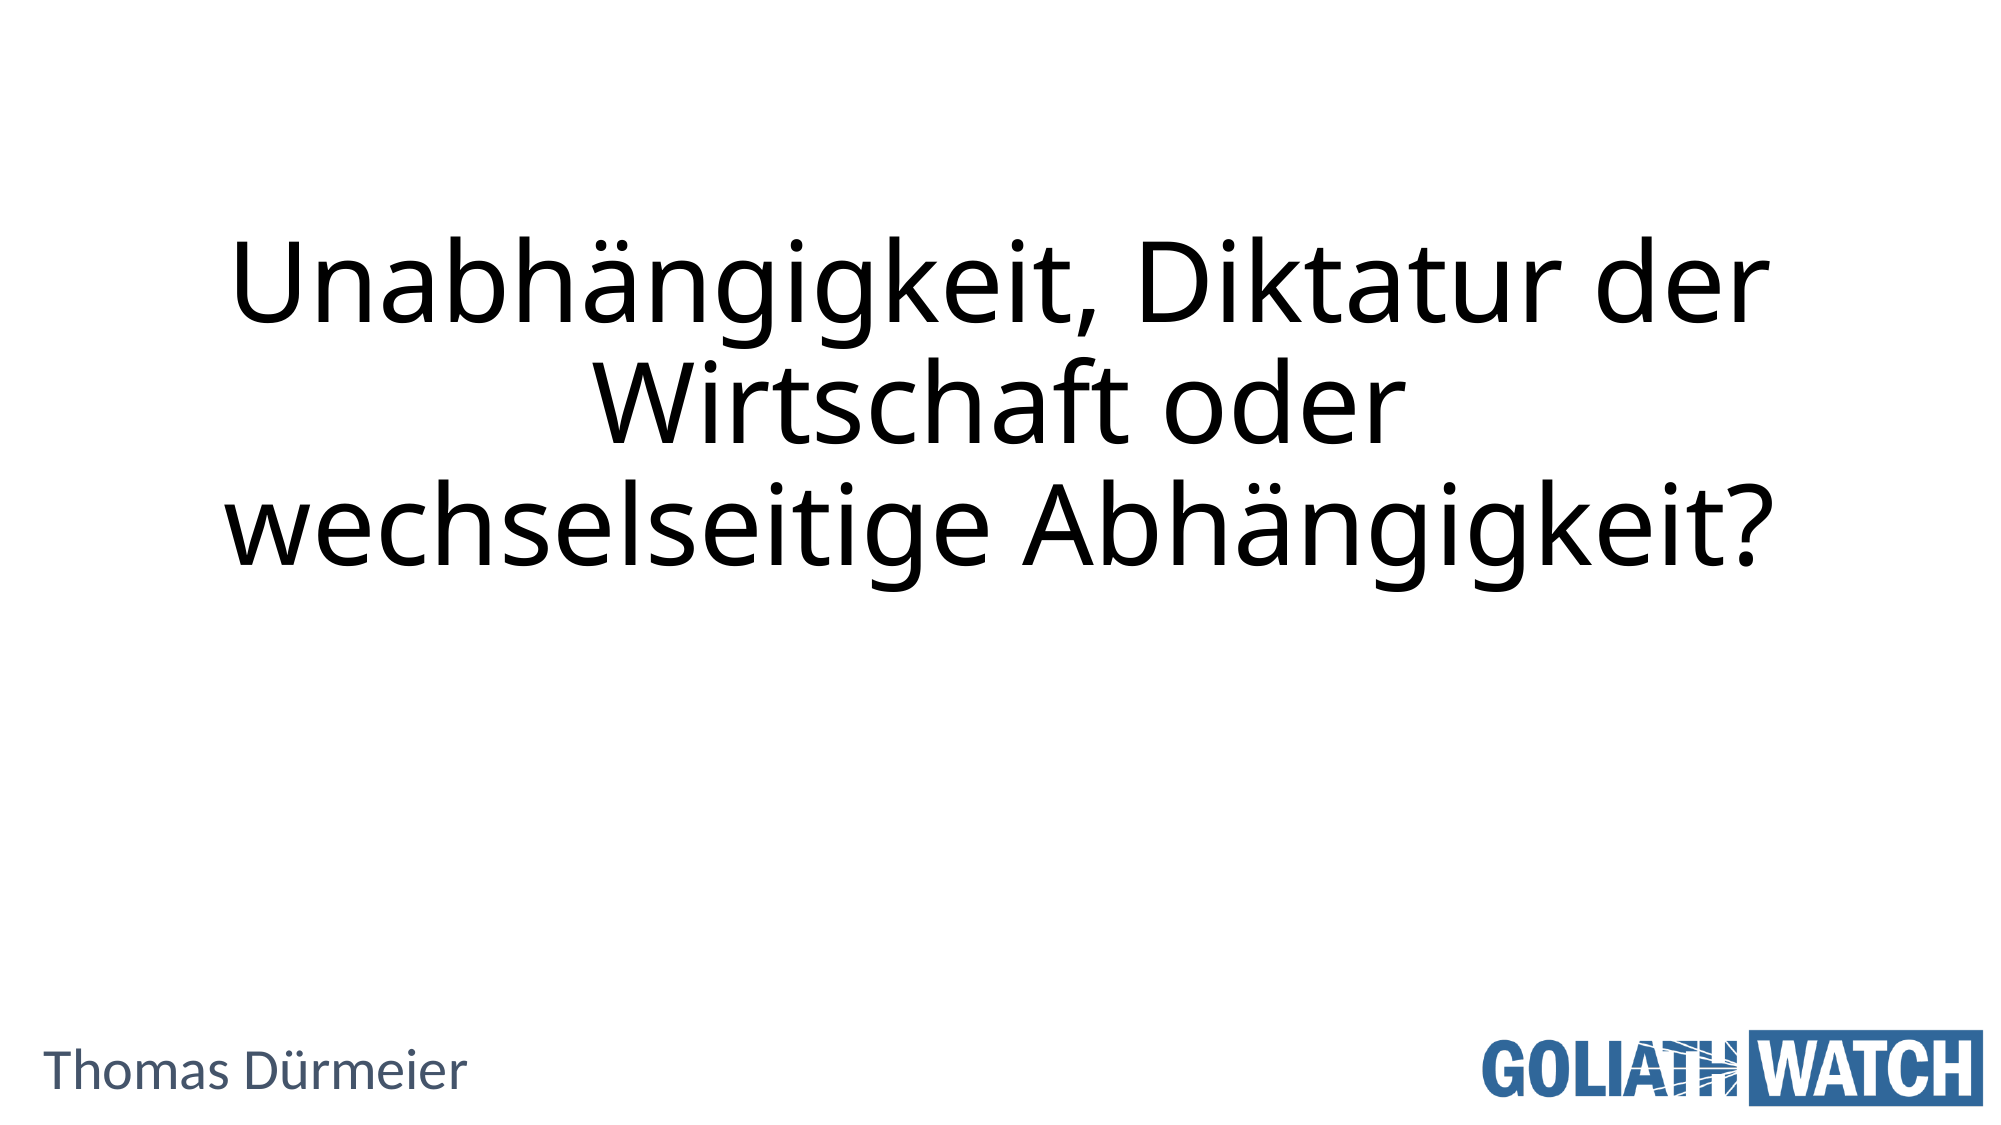

# Unabhängigkeit, Diktatur der Wirtschaft oder wechselseitige Abhängigkeit?
Thomas Dürmeier